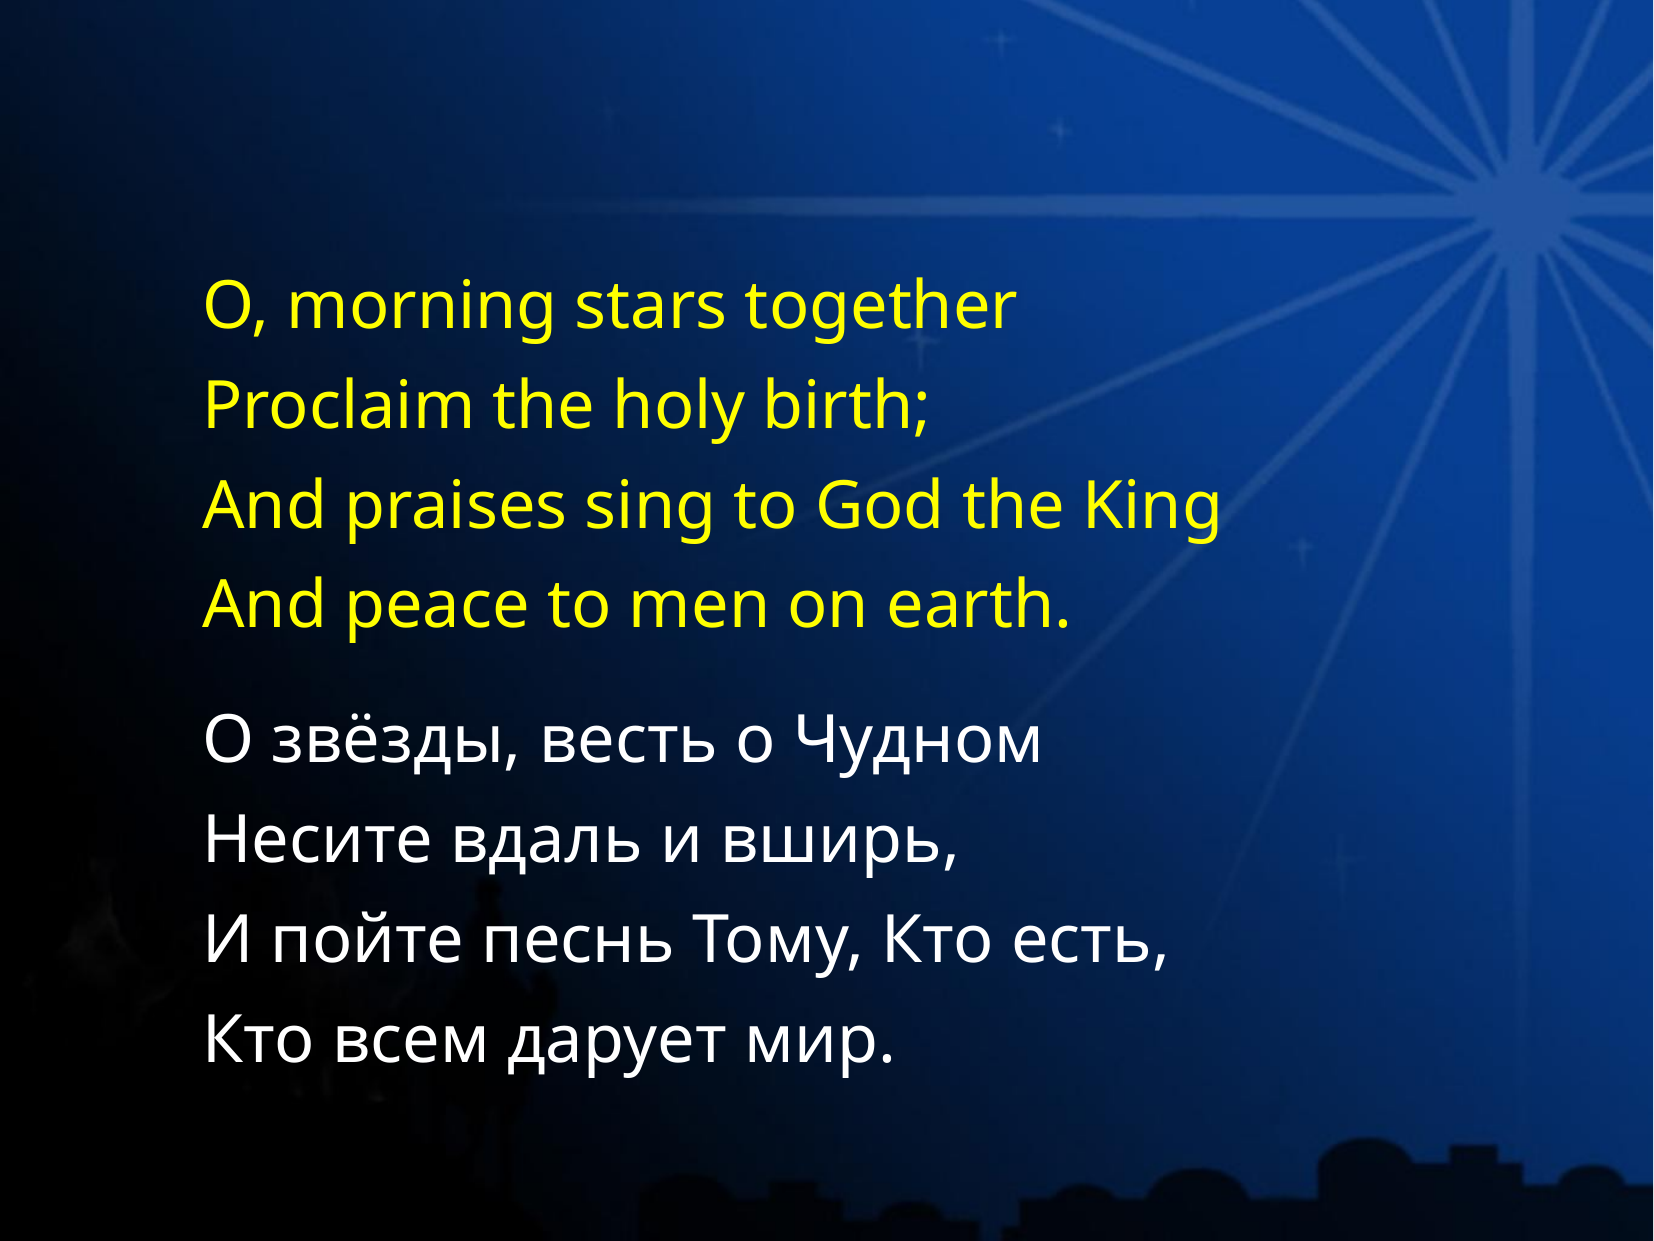

O, morning stars together
	Proclaim the holy birth;
	And praises sing to God the King
	And peace to men on earth.
	О звёзды, весть о Чудном
	Несите вдаль и вширь,
	И пойте песнь Тому, Кто есть,
	Кто всем дарует мир.